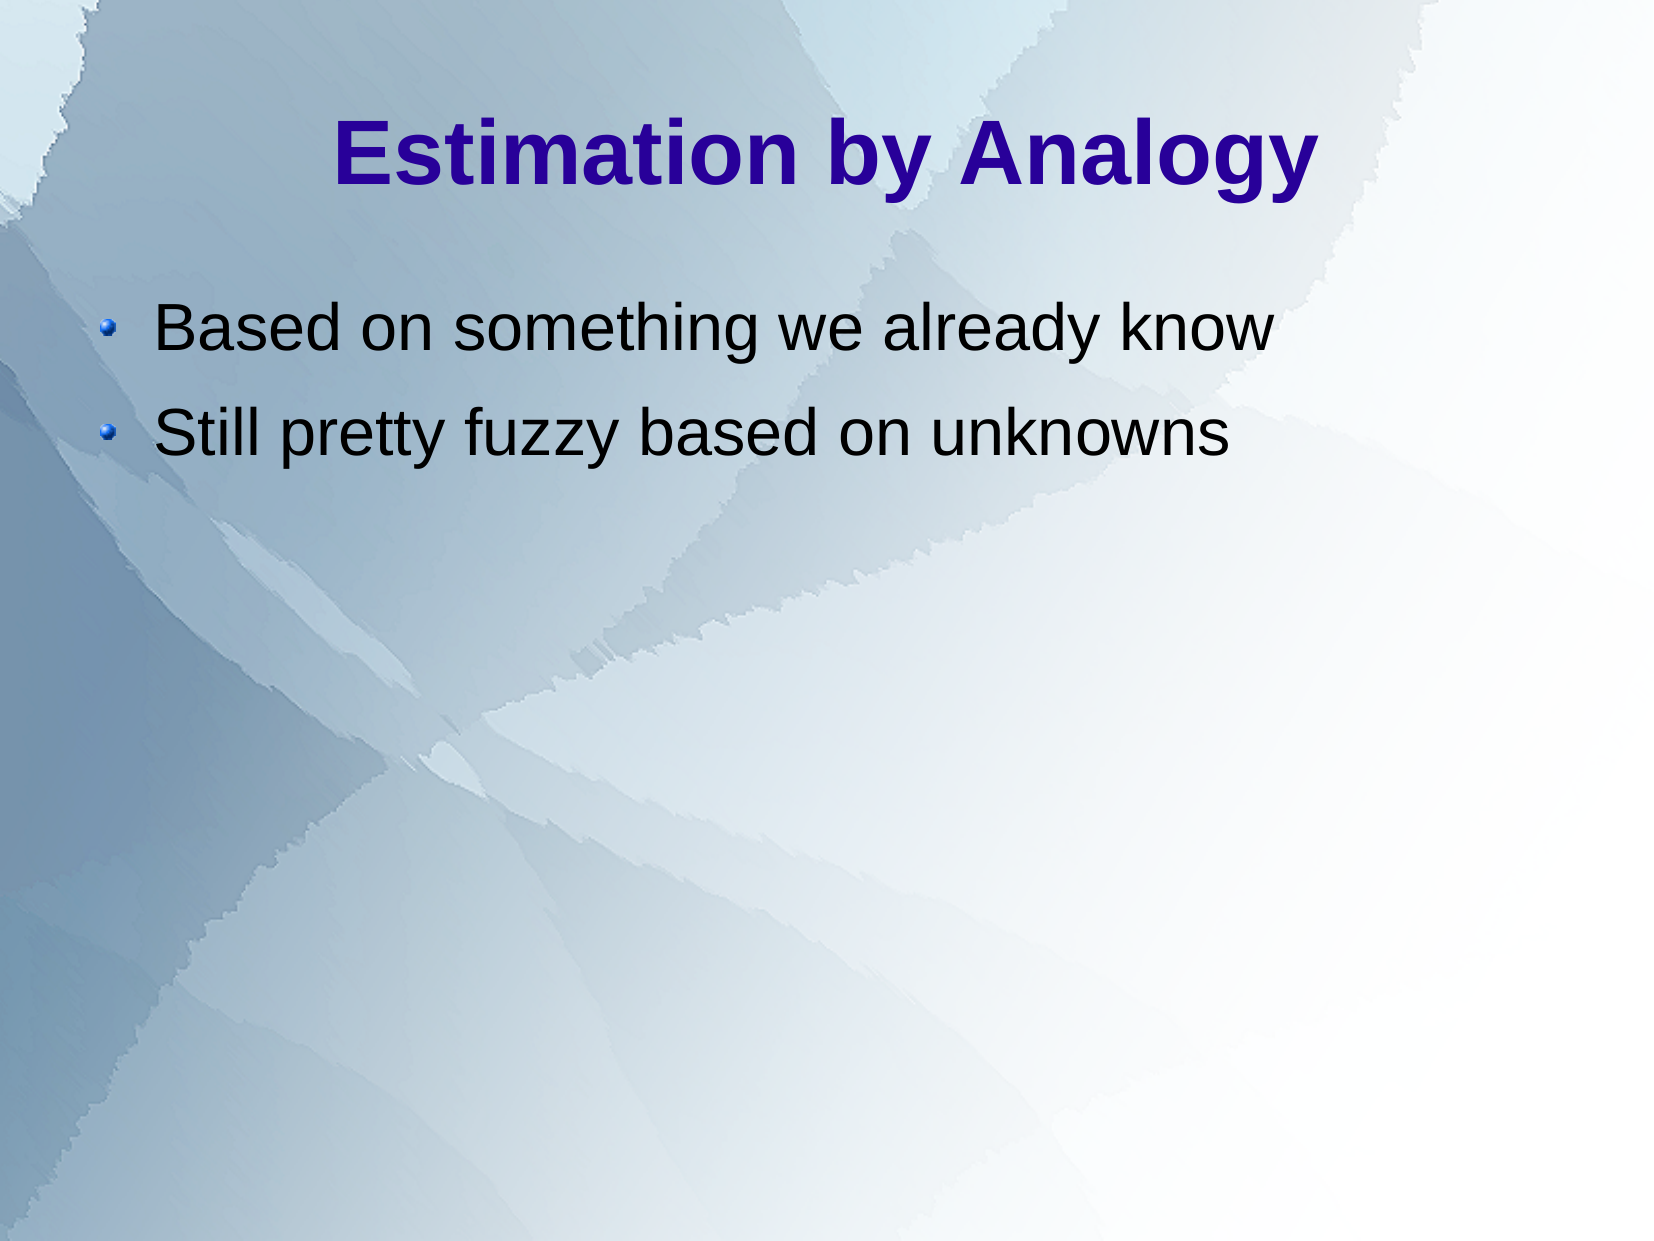

# Estimation by Analogy
Based on something we already know
Still pretty fuzzy based on unknowns